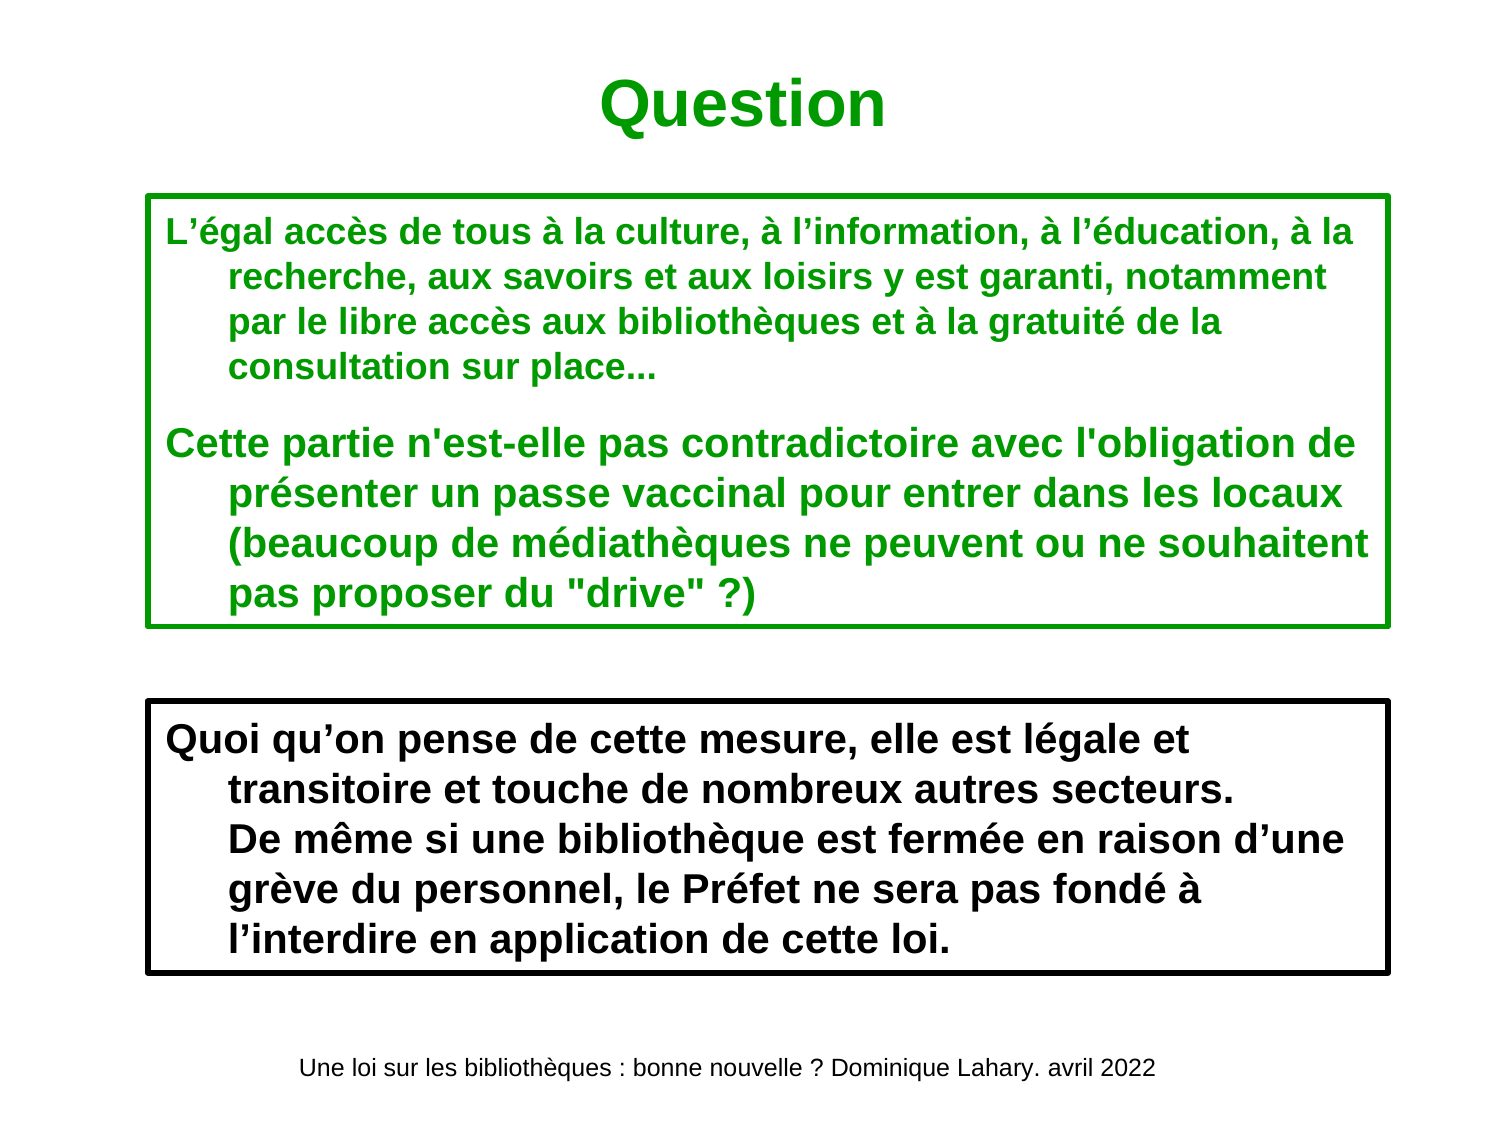

Question
L’égal accès de tous à la culture, à l’information, à l’éducation, à la recherche, aux savoirs et aux loisirs y est garanti, notamment par le libre accès aux bibliothèques et à la gratuité de la consultation sur place...
Cette partie n'est-elle pas contradictoire avec l'obligation de présenter un passe vaccinal pour entrer dans les locaux (beaucoup de médiathèques ne peuvent ou ne souhaitent pas proposer du "drive" ?)
Quoi qu’on pense de cette mesure, elle est légale et transitoire et touche de nombreux autres secteurs.
De même si une bibliothèque est fermée en raison d’une grève du personnel, le Préfet ne sera pas fondé à l’interdire en application de cette loi.
Une loi sur les bibliothèques : bonne nouvelle ? Dominique Lahary. avril 2022